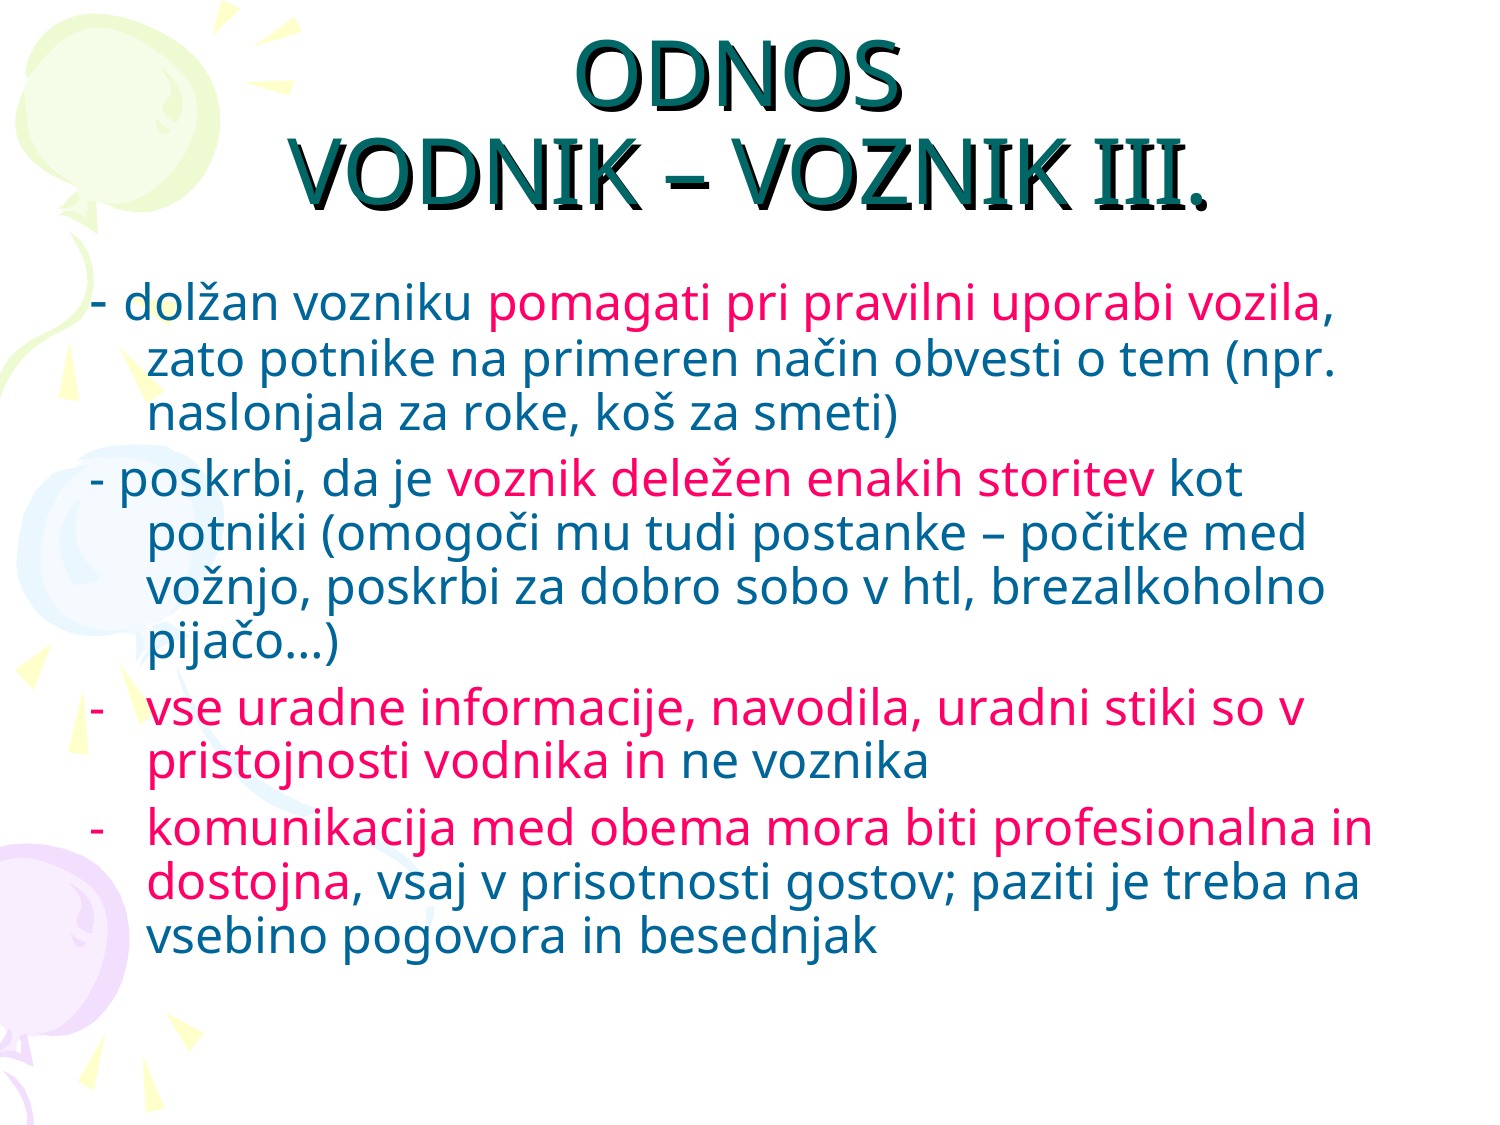

# ODNOS VODNIK – VOZNIK III.
- dolžan vozniku pomagati pri pravilni uporabi vozila, zato potnike na primeren način obvesti o tem (npr. naslonjala za roke, koš za smeti)
- poskrbi, da je voznik deležen enakih storitev kot potniki (omogoči mu tudi postanke – počitke med vožnjo, poskrbi za dobro sobo v htl, brezalkoholno pijačo…)
vse uradne informacije, navodila, uradni stiki so v pristojnosti vodnika in ne voznika
komunikacija med obema mora biti profesionalna in dostojna, vsaj v prisotnosti gostov; paziti je treba na vsebino pogovora in besednjak